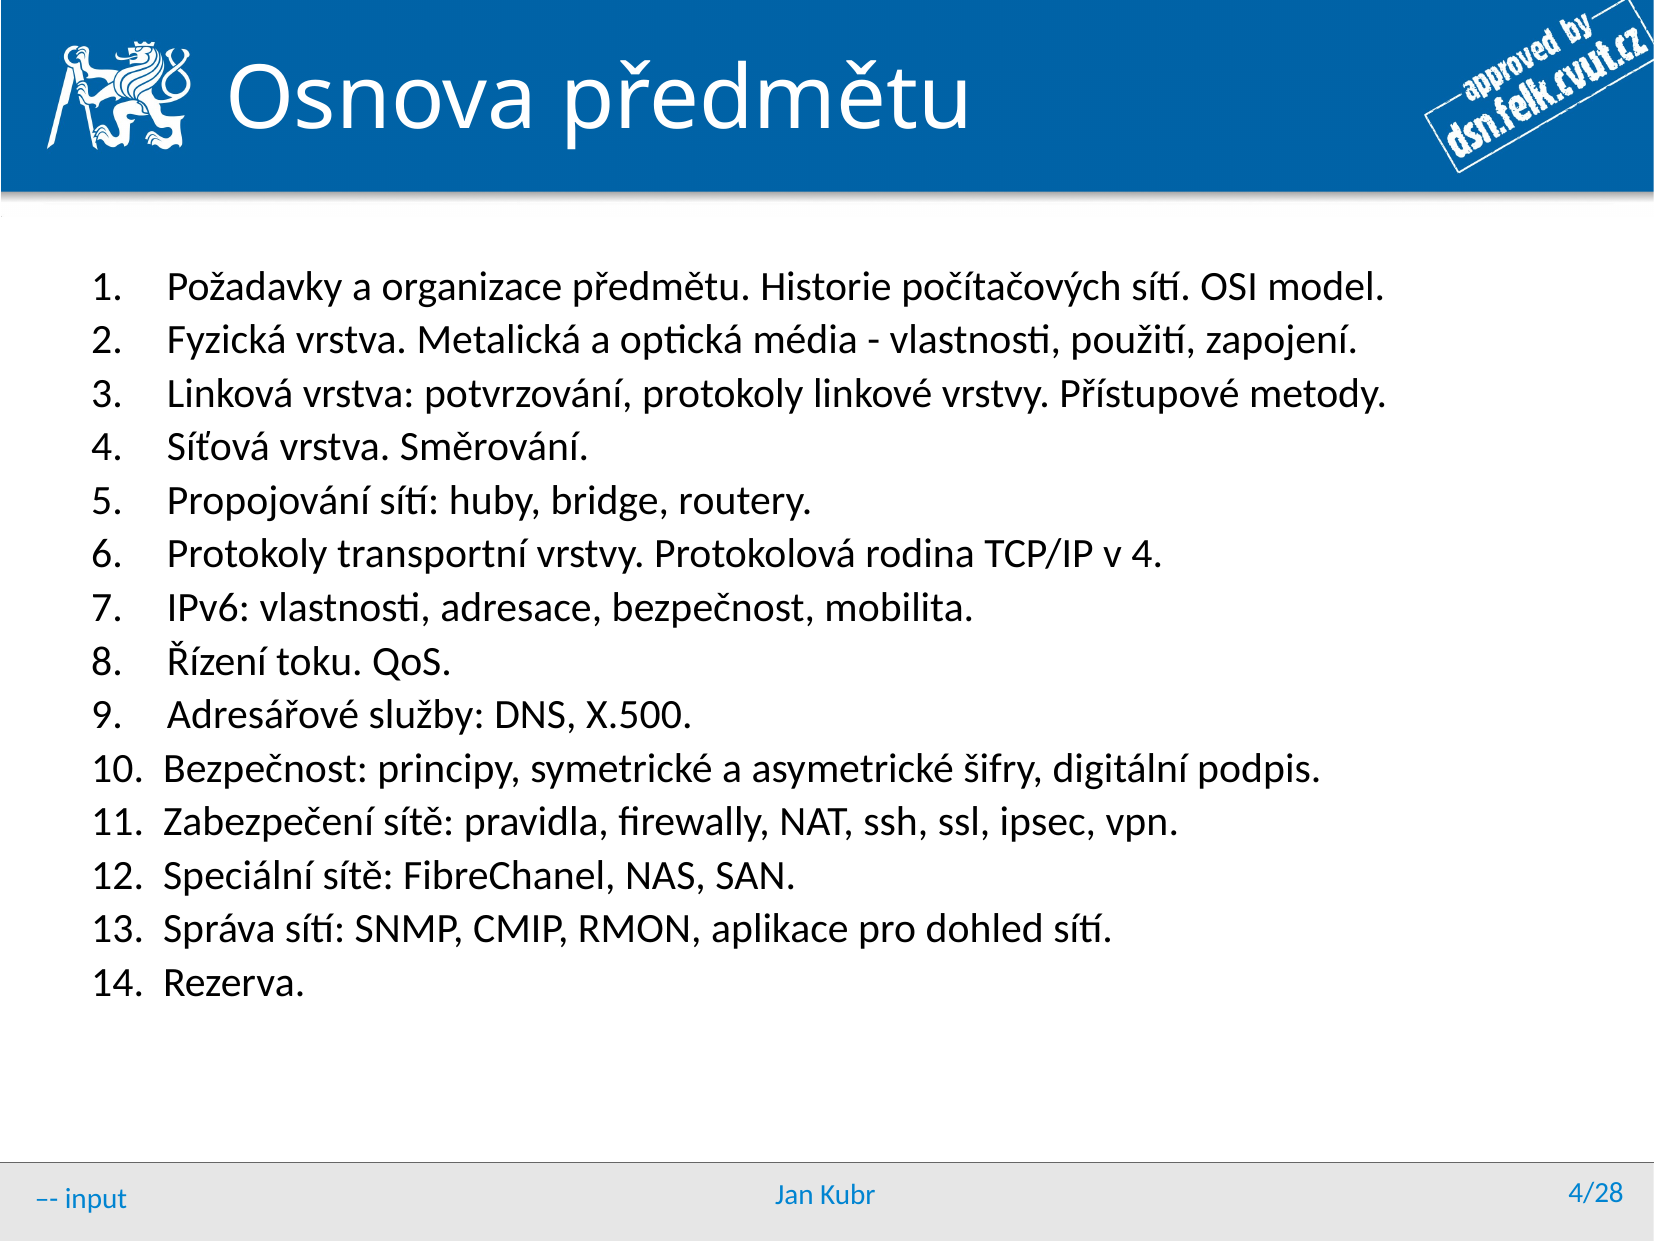

# Osnova předmětu
 Požadavky a organizace předmětu. Historie počítačových sítí. OSI model.
 Fyzická vrstva. Metalická a optická média - vlastnosti, použití, zapojení.
 Linková vrstva: potvrzování, protokoly linkové vrstvy. Přístupové metody.
 Síťová vrstva. Směrování.
 Propojování sítí: huby, bridge, routery.
 Protokoly transportní vrstvy. Protokolová rodina TCP/IP v 4.
 IPv6: vlastnosti, adresace, bezpečnost, mobilita.
 Řízení toku. QoS.
 Adresářové služby: DNS, X.500.
 Bezpečnost: principy, symetrické a asymetrické šifry, digitální podpis.
 Zabezpečení sítě: pravidla, firewally, NAT, ssh, ssl, ipsec, vpn.
 Speciální sítě: FibreChanel, NAS, SAN.
 Správa sítí: SNMP, CMIP, RMON, aplikace pro dohled sítí.
 Rezerva.
4
Jan Kubr
02/2006